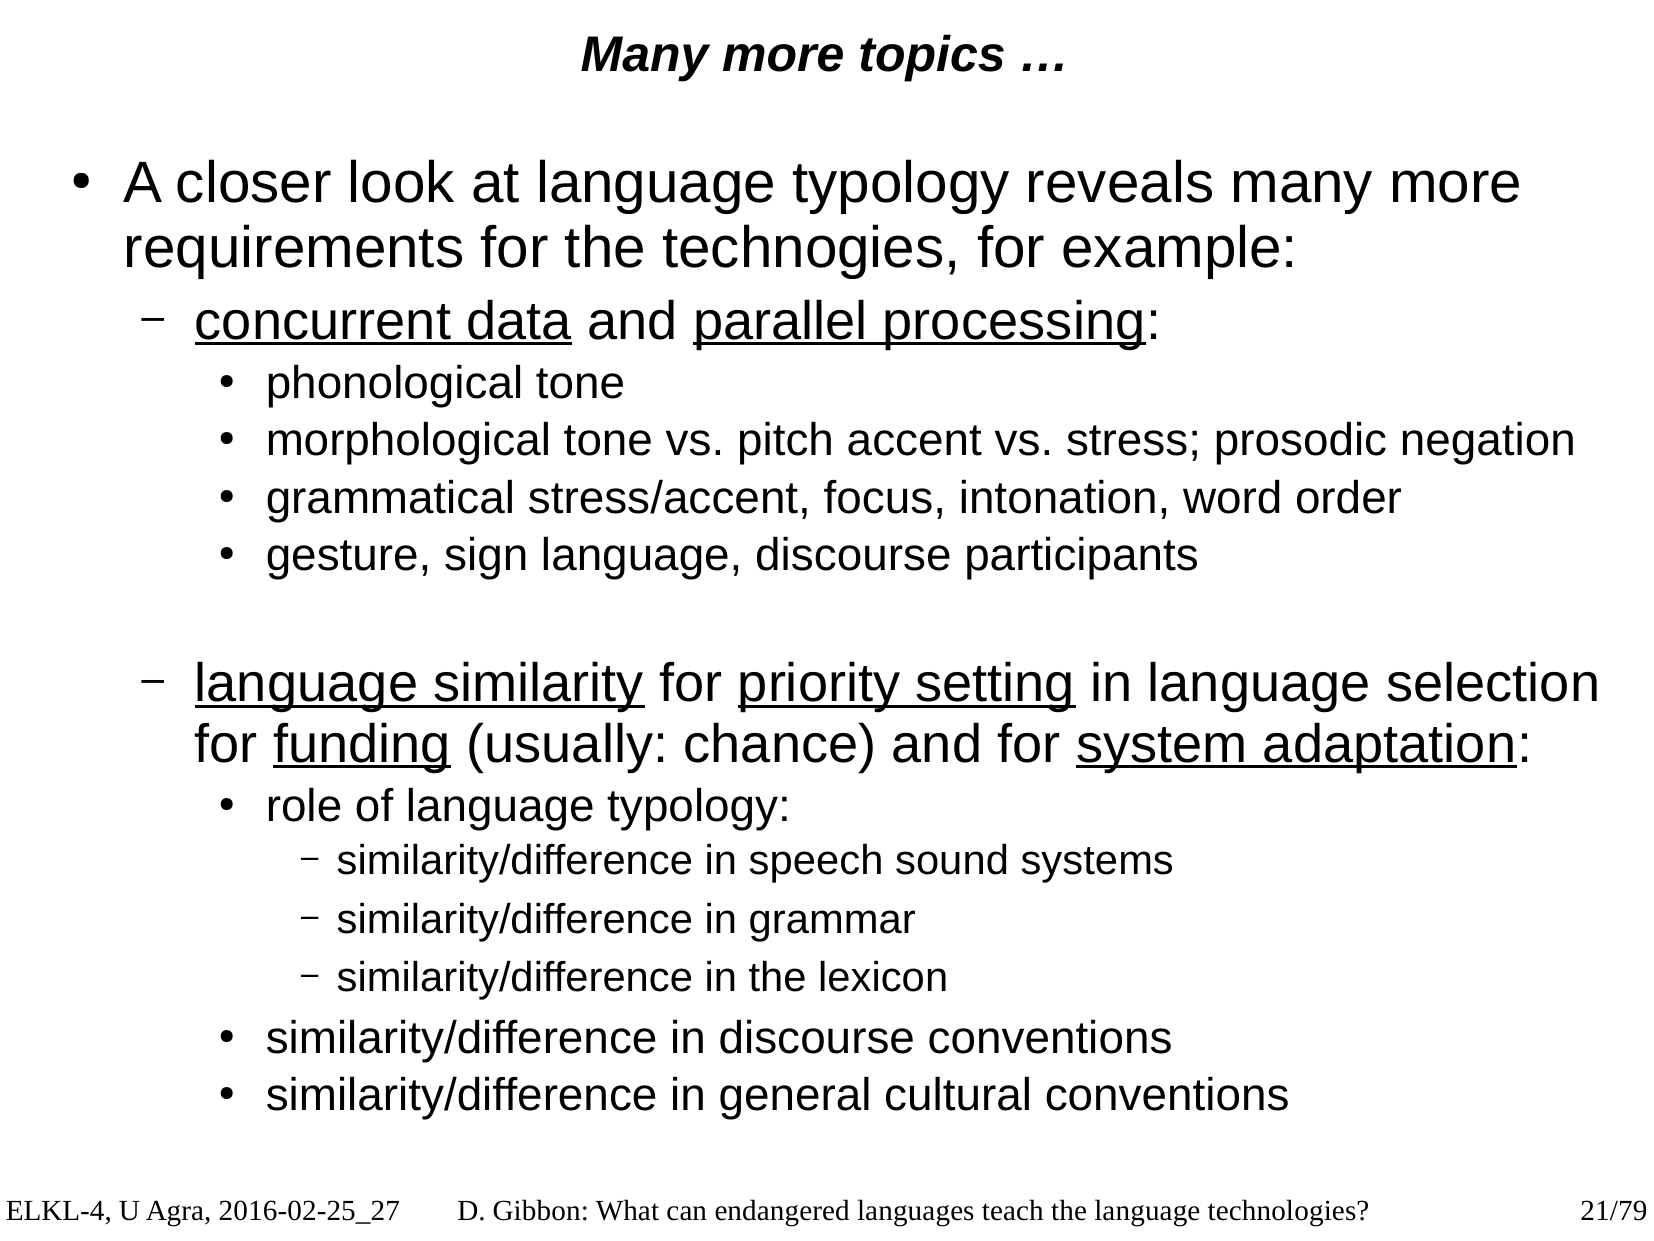

# Many more topics …
A closer look at language typology reveals many more requirements for the technogies, for example:
concurrent data and parallel processing:
phonological tone
morphological tone vs. pitch accent vs. stress; prosodic negation
grammatical stress/accent, focus, intonation, word order
gesture, sign language, discourse participants
language similarity for priority setting in language selection for funding (usually: chance) and for system adaptation:
role of language typology:
similarity/difference in speech sound systems
similarity/difference in grammar
similarity/difference in the lexicon
similarity/difference in discourse conventions
similarity/difference in general cultural conventions
ELKL-4, U Agra, 2016-02-25_27
D. Gibbon: What can endangered languages teach the language technologies?
21